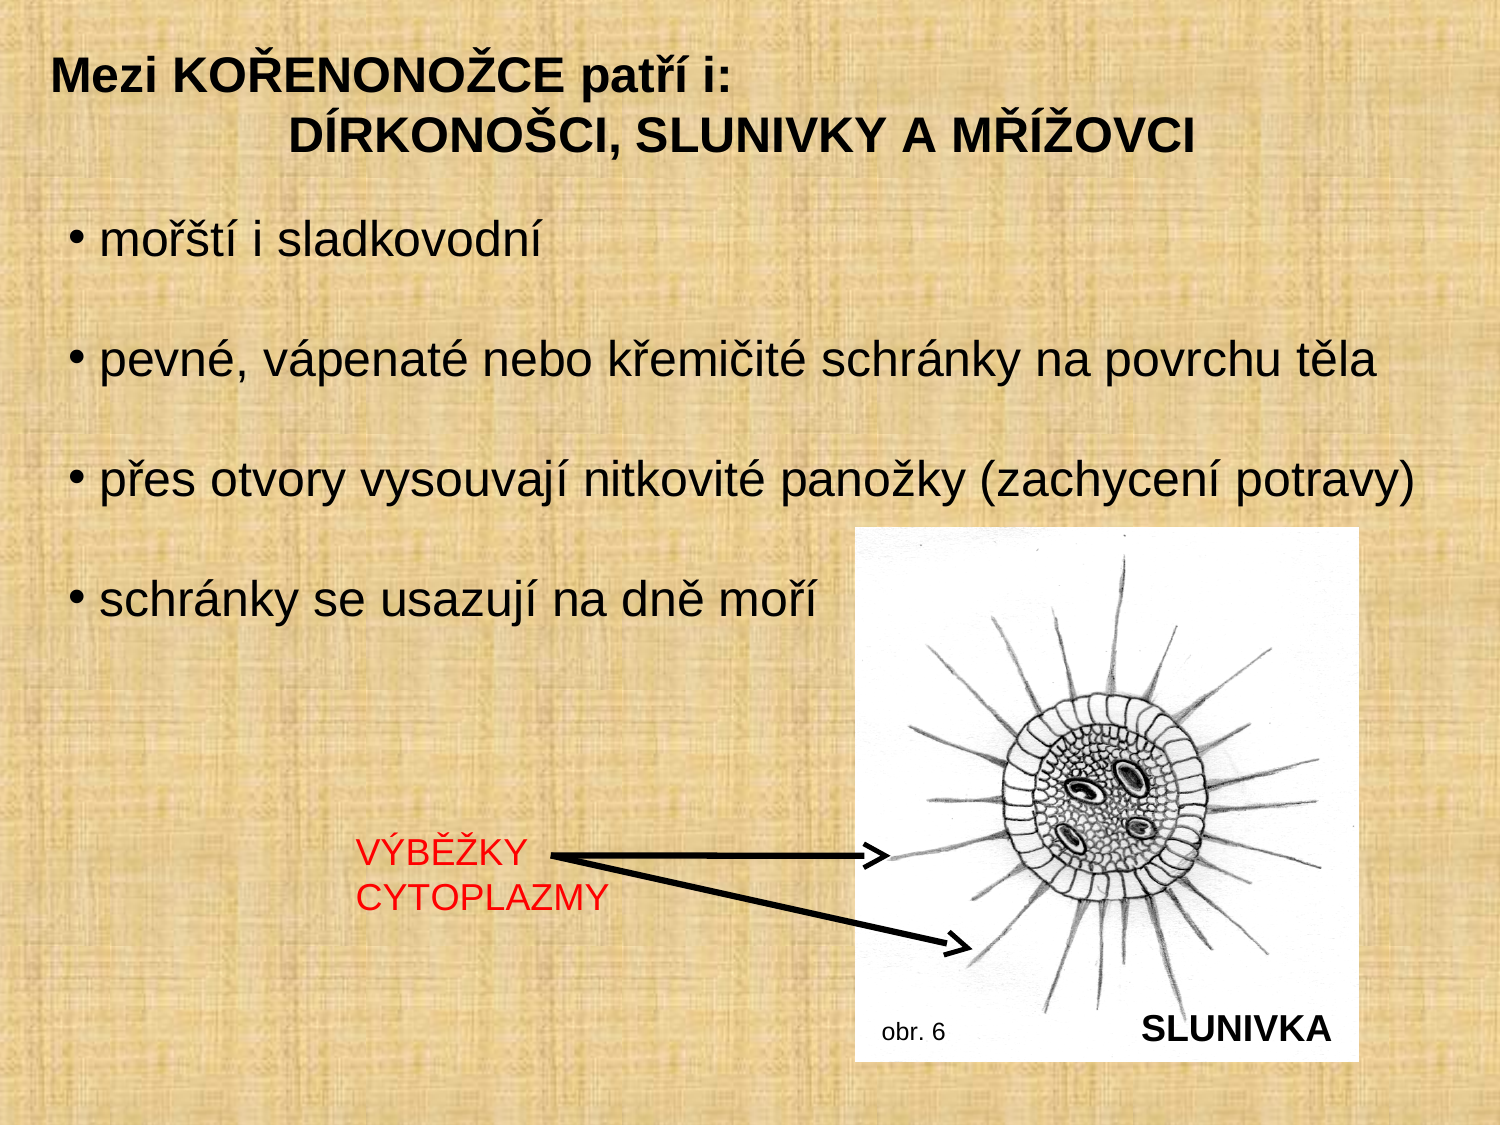

Mezi KOŘENONOŽCE patří i:
DÍRKONOŠCI, SLUNIVKY A MŘÍŽOVCI
 mořští i sladkovodní
 pevné, vápenaté nebo křemičité schránky na povrchu těla
 přes otvory vysouvají nitkovité panožky (zachycení potravy)
 schránky se usazují na dně moří
VÝBĚŽKY
CYTOPLAZMY
SLUNIVKA
obr. 6